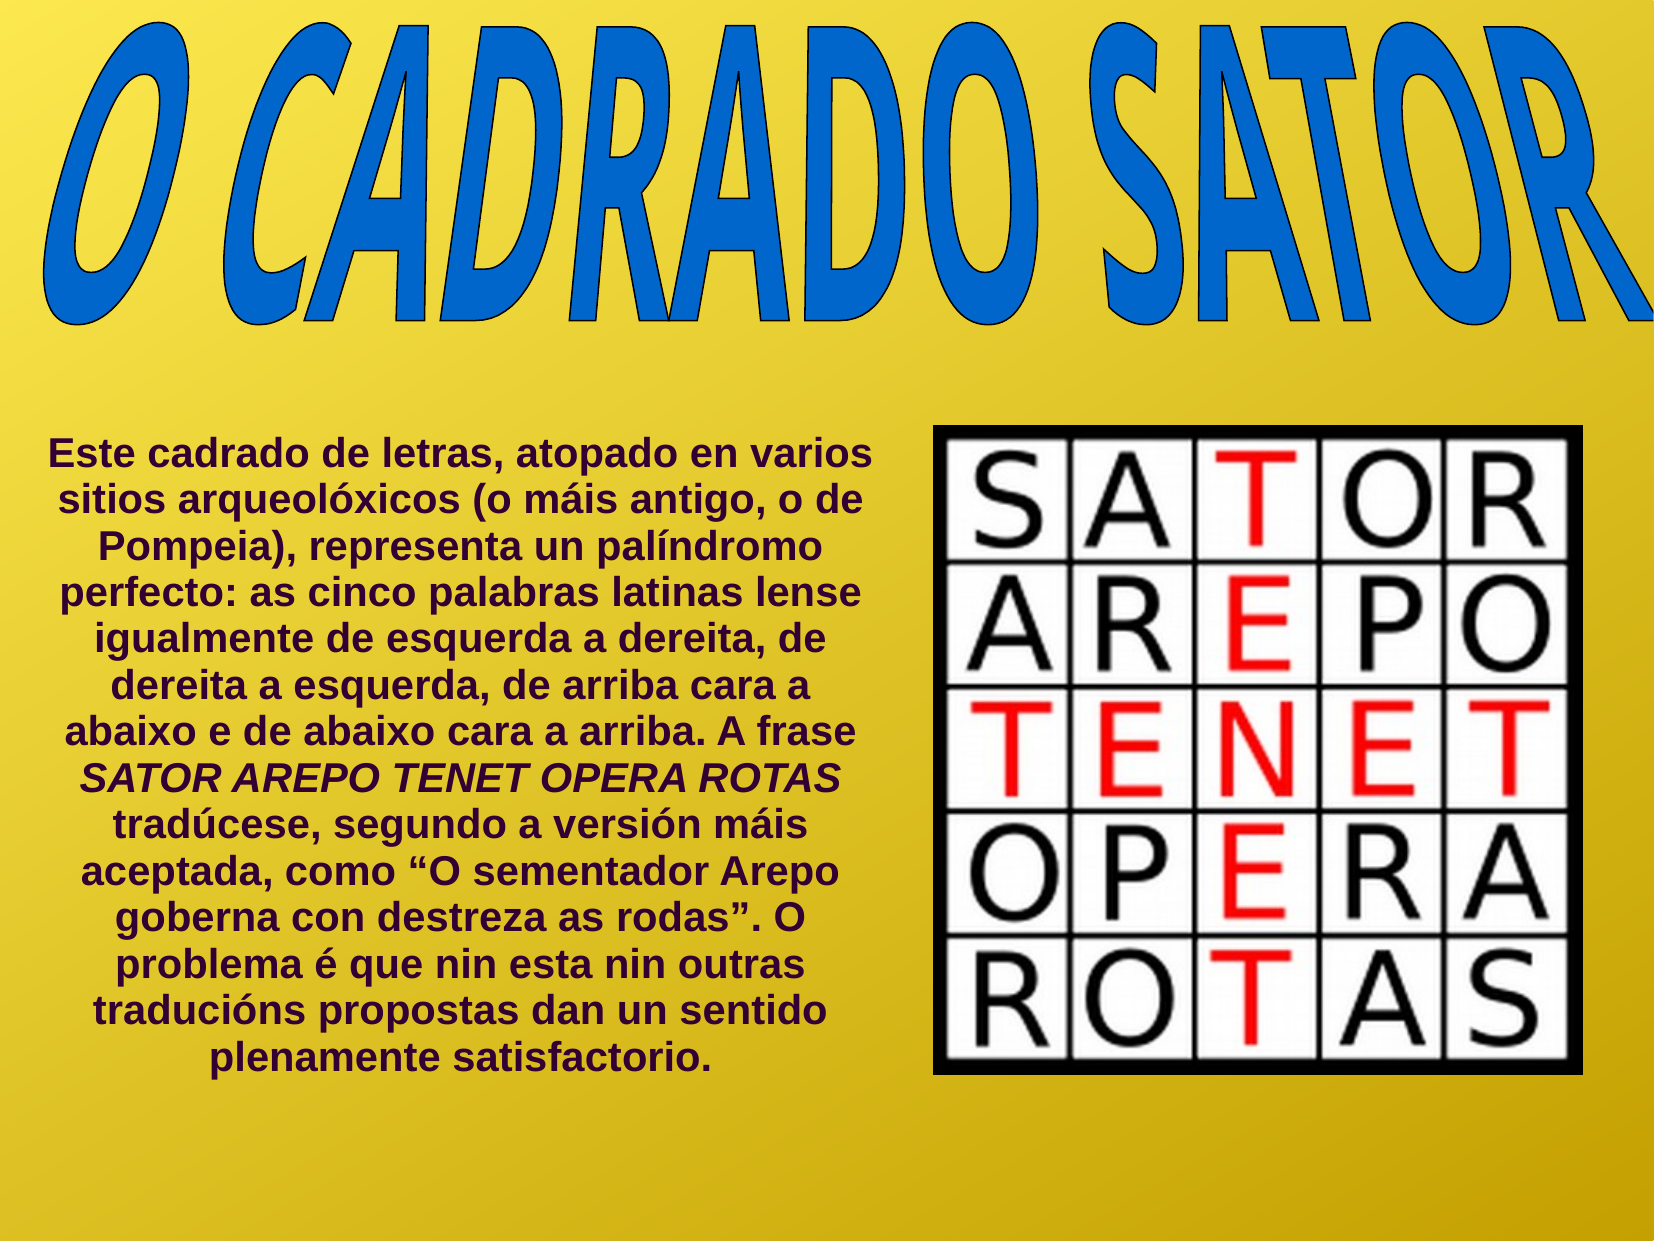

O CADRADO SATOR
Este cadrado de letras, atopado en varios sitios arqueolóxicos (o máis antigo, o de Pompeia), representa un palíndromo perfecto: as cinco palabras latinas lense igualmente de esquerda a dereita, de dereita a esquerda, de arriba cara a abaixo e de abaixo cara a arriba. A frase SATOR AREPO TENET OPERA ROTAS
tradúcese, segundo a versión máis aceptada, como “O sementador Arepo goberna con destreza as rodas”. O problema é que nin esta nin outras traducións propostas dan un sentido plenamente satisfactorio.